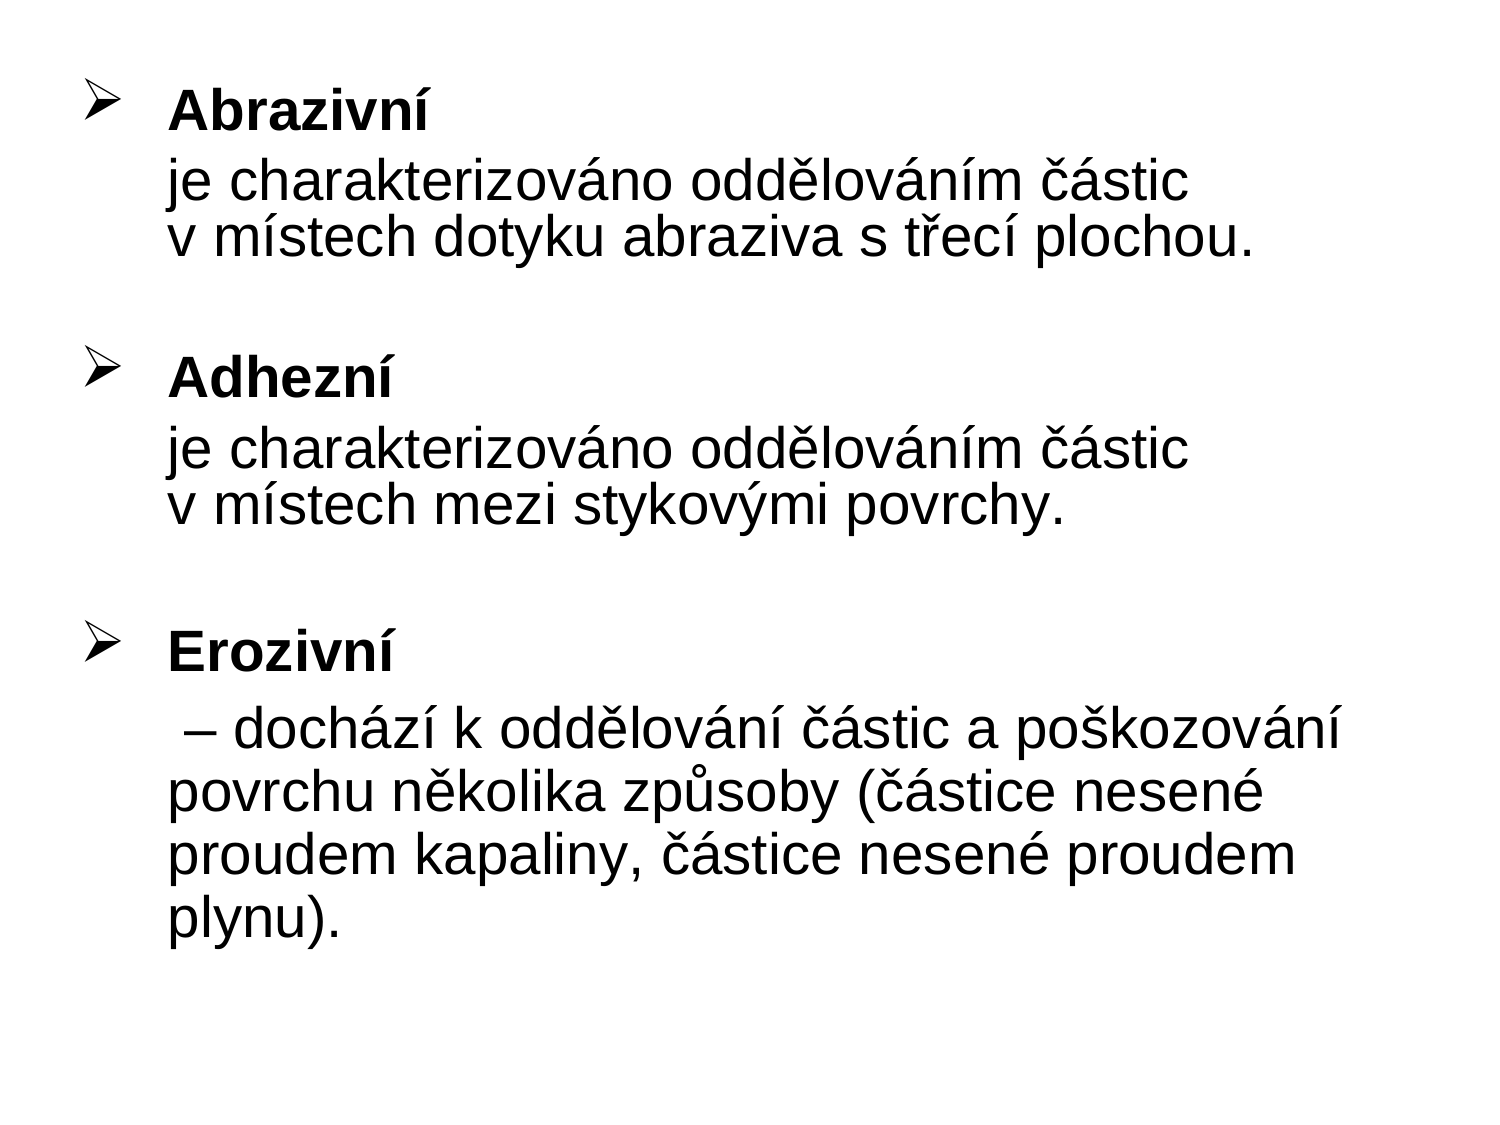

# Abrazivní
	je charakterizováno oddělováním částic
v místech dotyku abraziva s třecí plochou.
Adhezní
	je charakterizováno oddělováním částic
v místech mezi stykovými povrchy.
Erozivní
 	 – dochází k oddělování částic a poškozování povrchu několika způsoby (částice nesené proudem kapaliny, částice nesené proudem plynu).